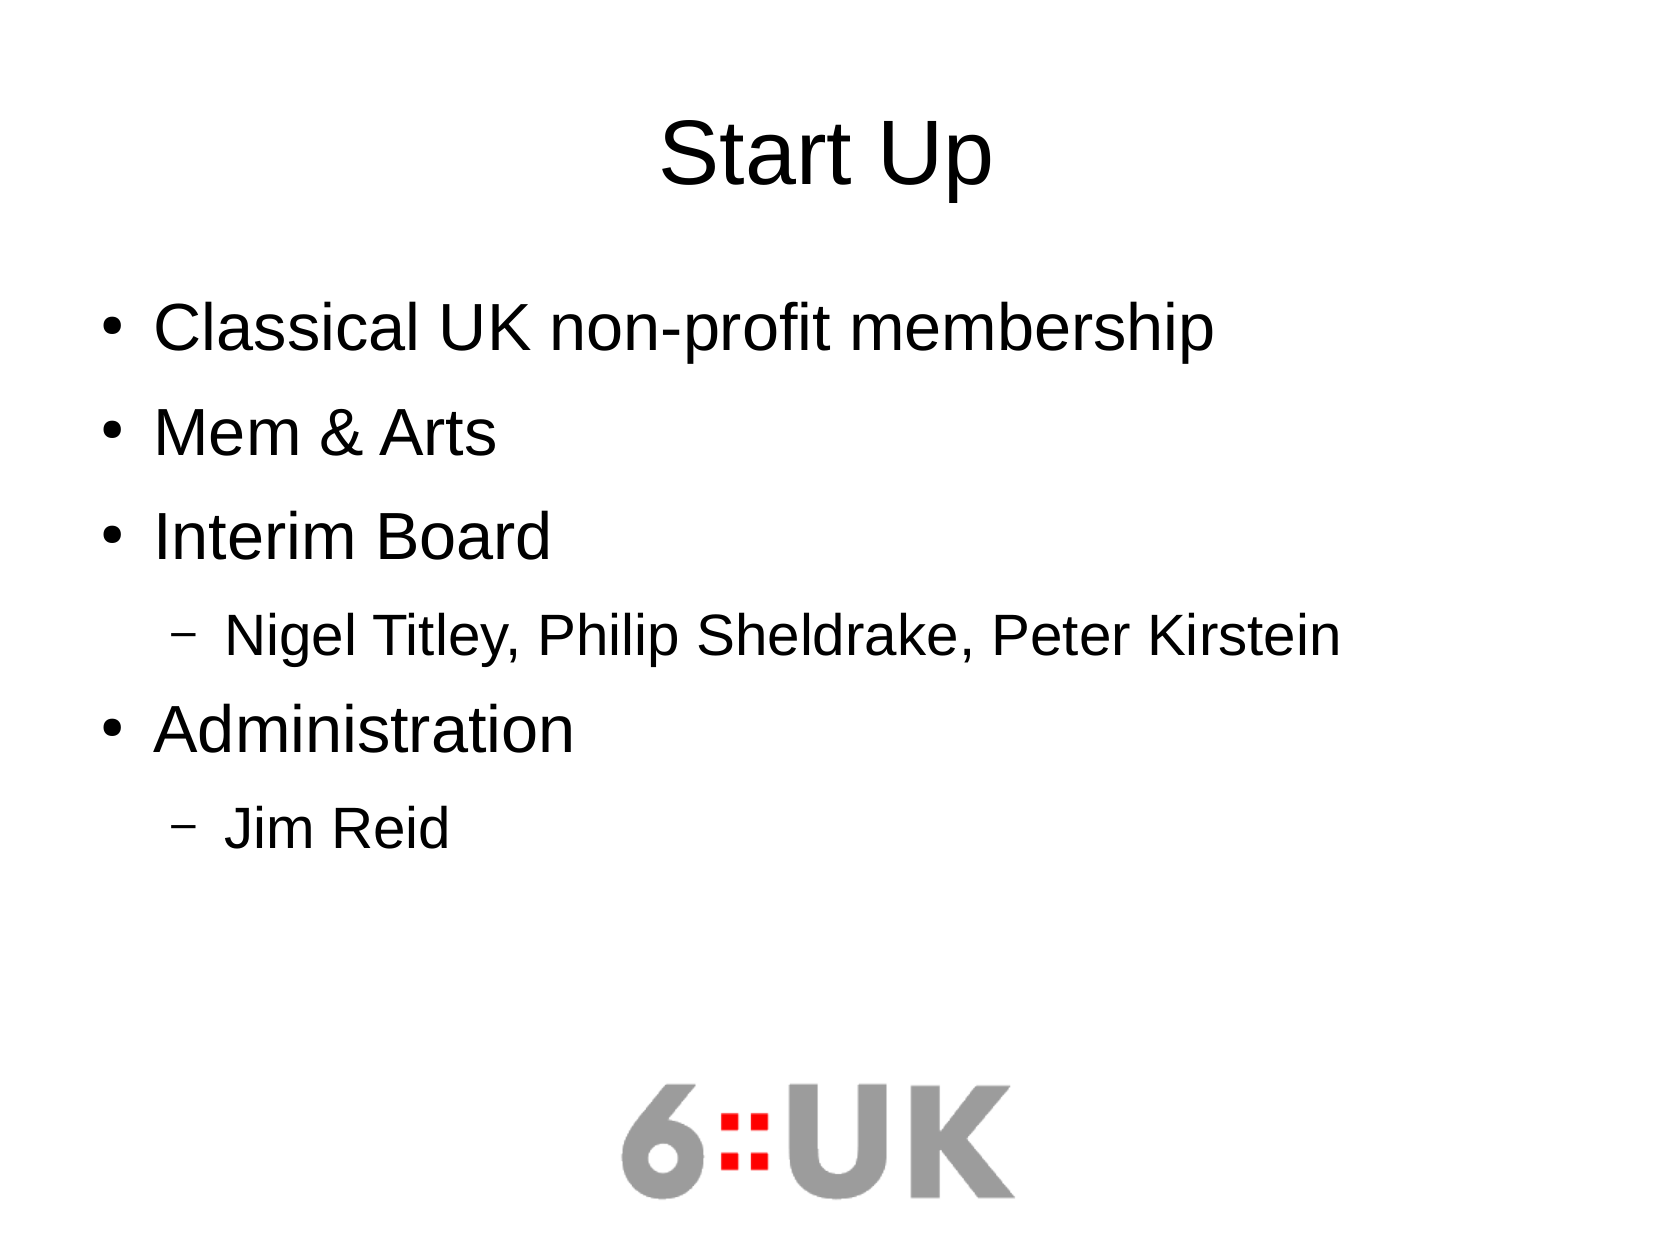

# Start Up
Classical UK non-profit membership
Mem & Arts
Interim Board
Nigel Titley, Philip Sheldrake, Peter Kirstein
Administration
Jim Reid